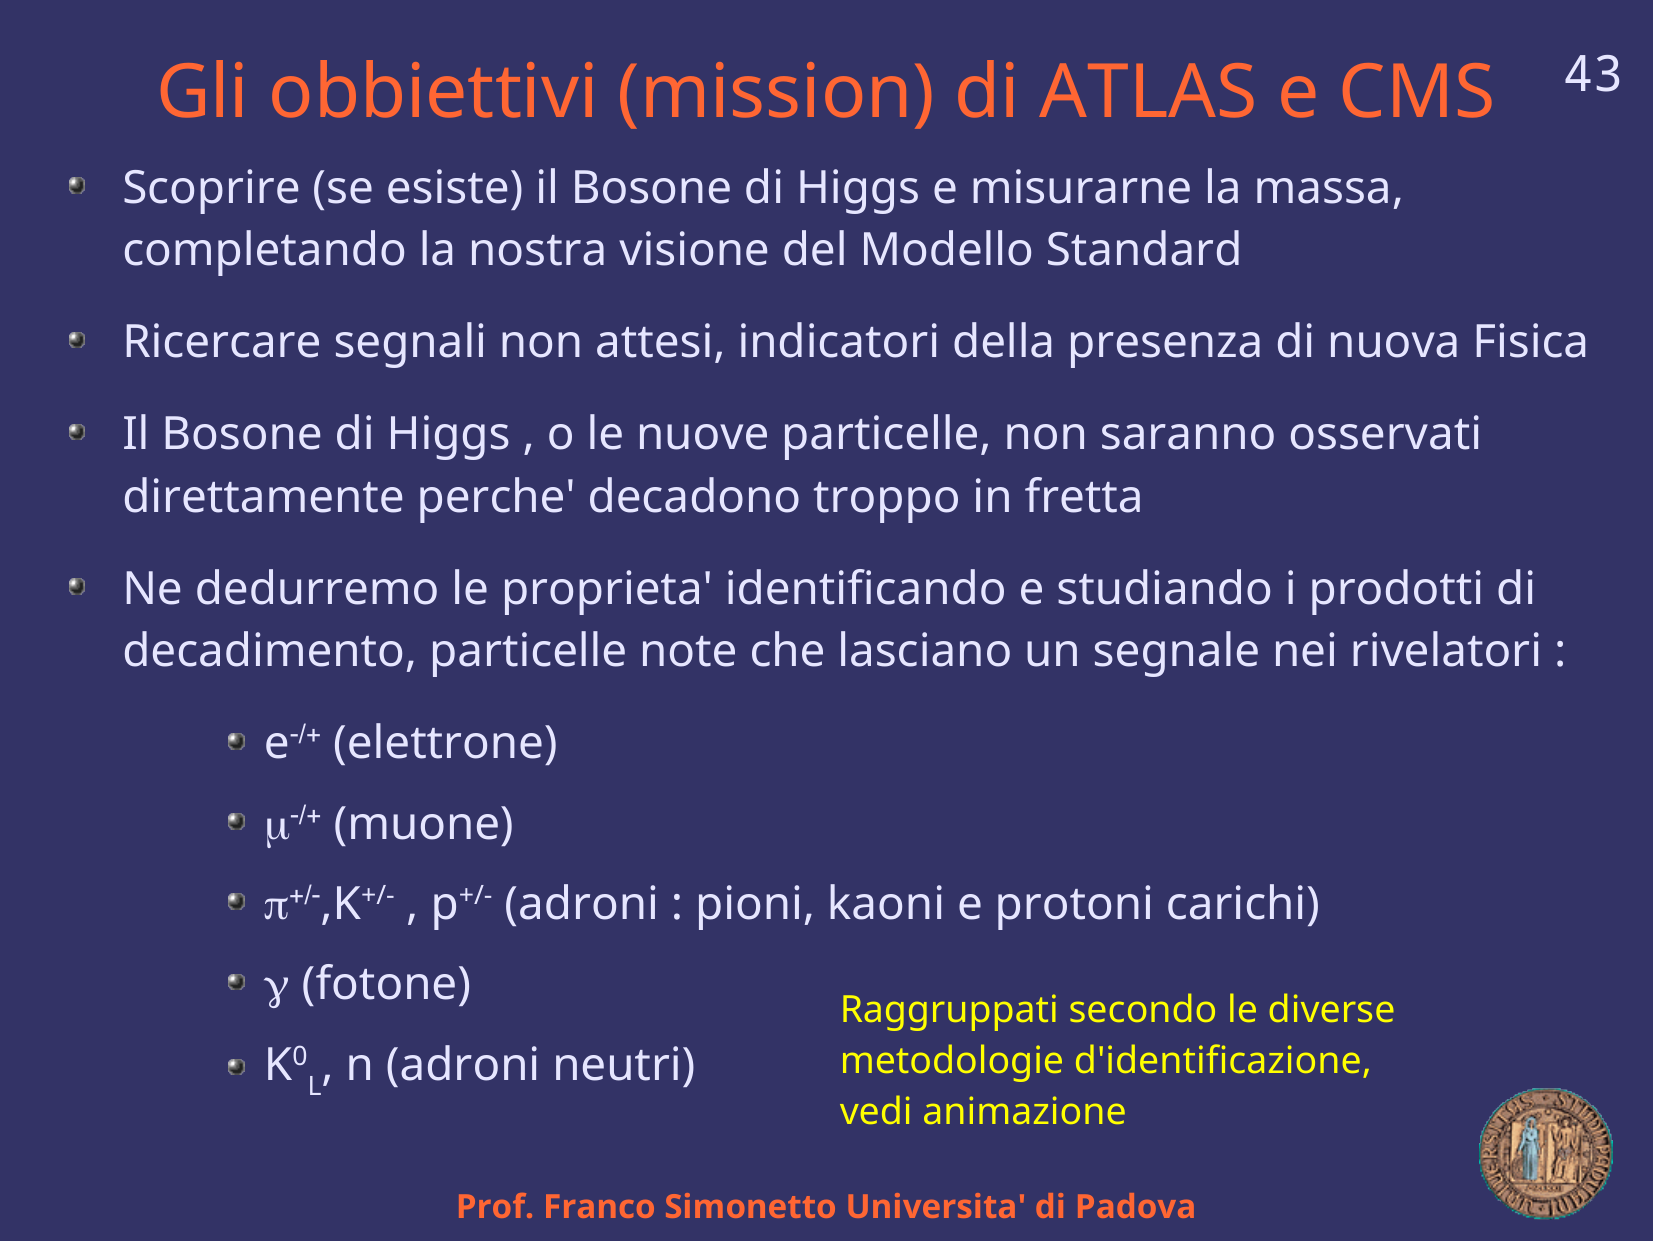

# Gli obbiettivi (mission) di ATLAS e CMS
43
Scoprire (se esiste) il Bosone di Higgs e misurarne la massa, completando la nostra visione del Modello Standard
Ricercare segnali non attesi, indicatori della presenza di nuova Fisica
Il Bosone di Higgs , o le nuove particelle, non saranno osservati direttamente perche' decadono troppo in fretta
Ne dedurremo le proprieta' identificando e studiando i prodotti di decadimento, particelle note che lasciano un segnale nei rivelatori :
e-/+ (elettrone)
m-/+ (muone)
p+/-,K+/- , p+/- (adroni : pioni, kaoni e protoni carichi)
g (fotone)
K0L, n (adroni neutri)
Raggruppati secondo le diverse
metodologie d'identificazione,
vedi animazione